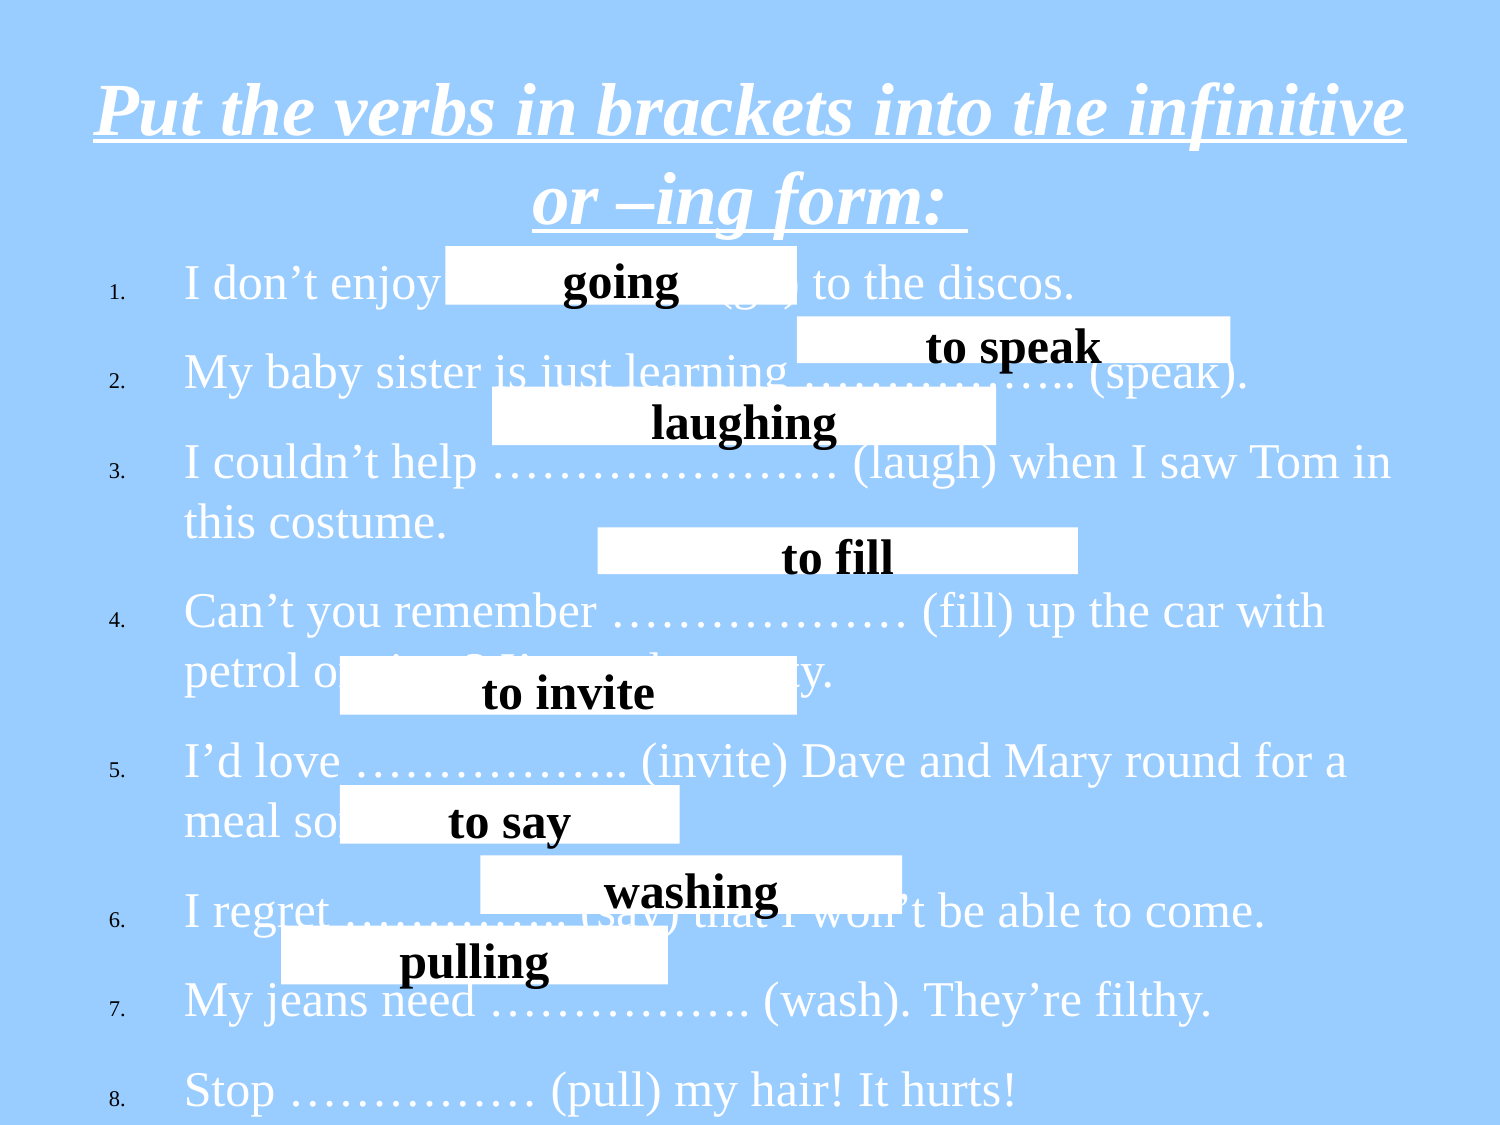

Put the verbs in brackets into the infinitive or –ing form:
# I don’t enjoy……………. (go) to the discos.
My baby sister is just learning …………….. (speak).
I couldn’t help ………………… (laugh) when I saw Tom in this costume.
Can’t you remember ……………… (fill) up the car with petrol on time? I’s nearly empty.
I’d love …………….. (invite) Dave and Mary round for a meal some time.
I regret ………….. (say) that I won’t be able to come.
My jeans need ……………. (wash). They’re filthy.
Stop …………… (pull) my hair! It hurts!
going
to speak
laughing
to fill
to invite
to say
washing
pulling